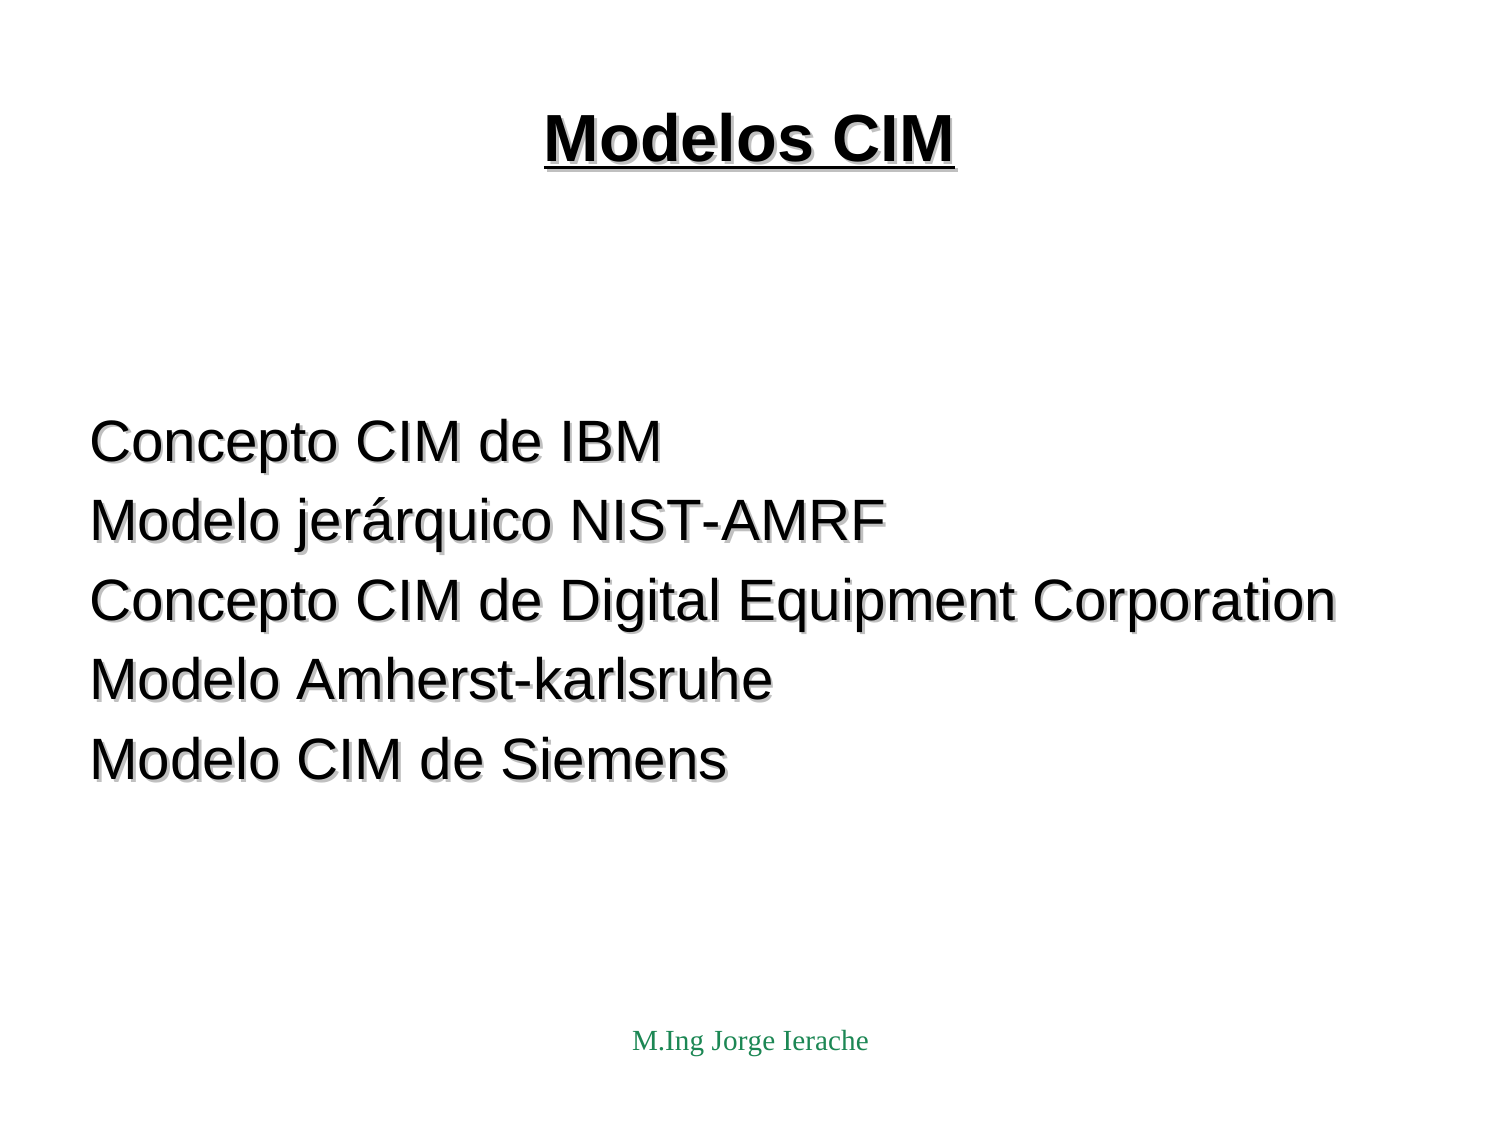

# Modelos CIM
Concepto CIM de IBM
Modelo jerárquico NIST-AMRF
Concepto CIM de Digital Equipment Corporation
Modelo Amherst-karlsruhe
Modelo CIM de Siemens
M.Ing Jorge Ierache